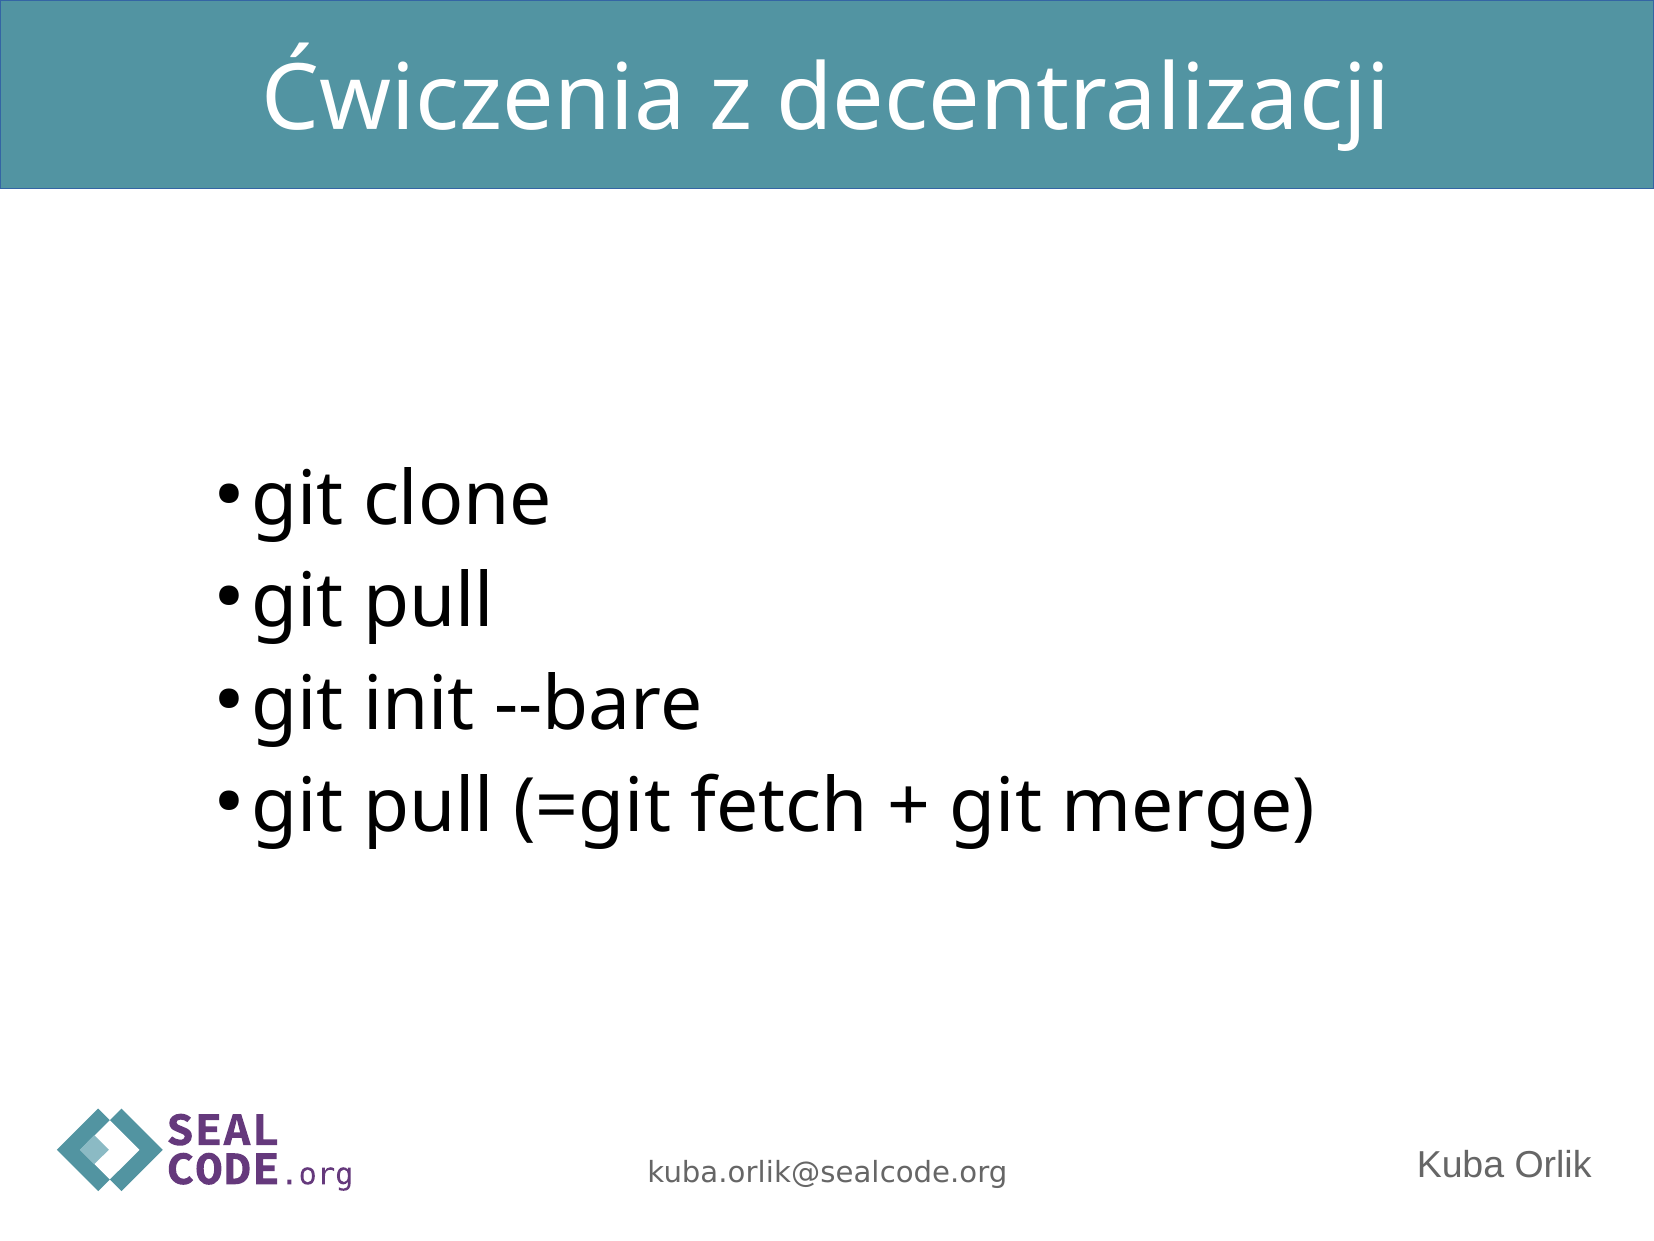

# Ćwiczenia z decentralizacji
git clone
git pull
git init --bare
git pull (=git fetch + git merge)